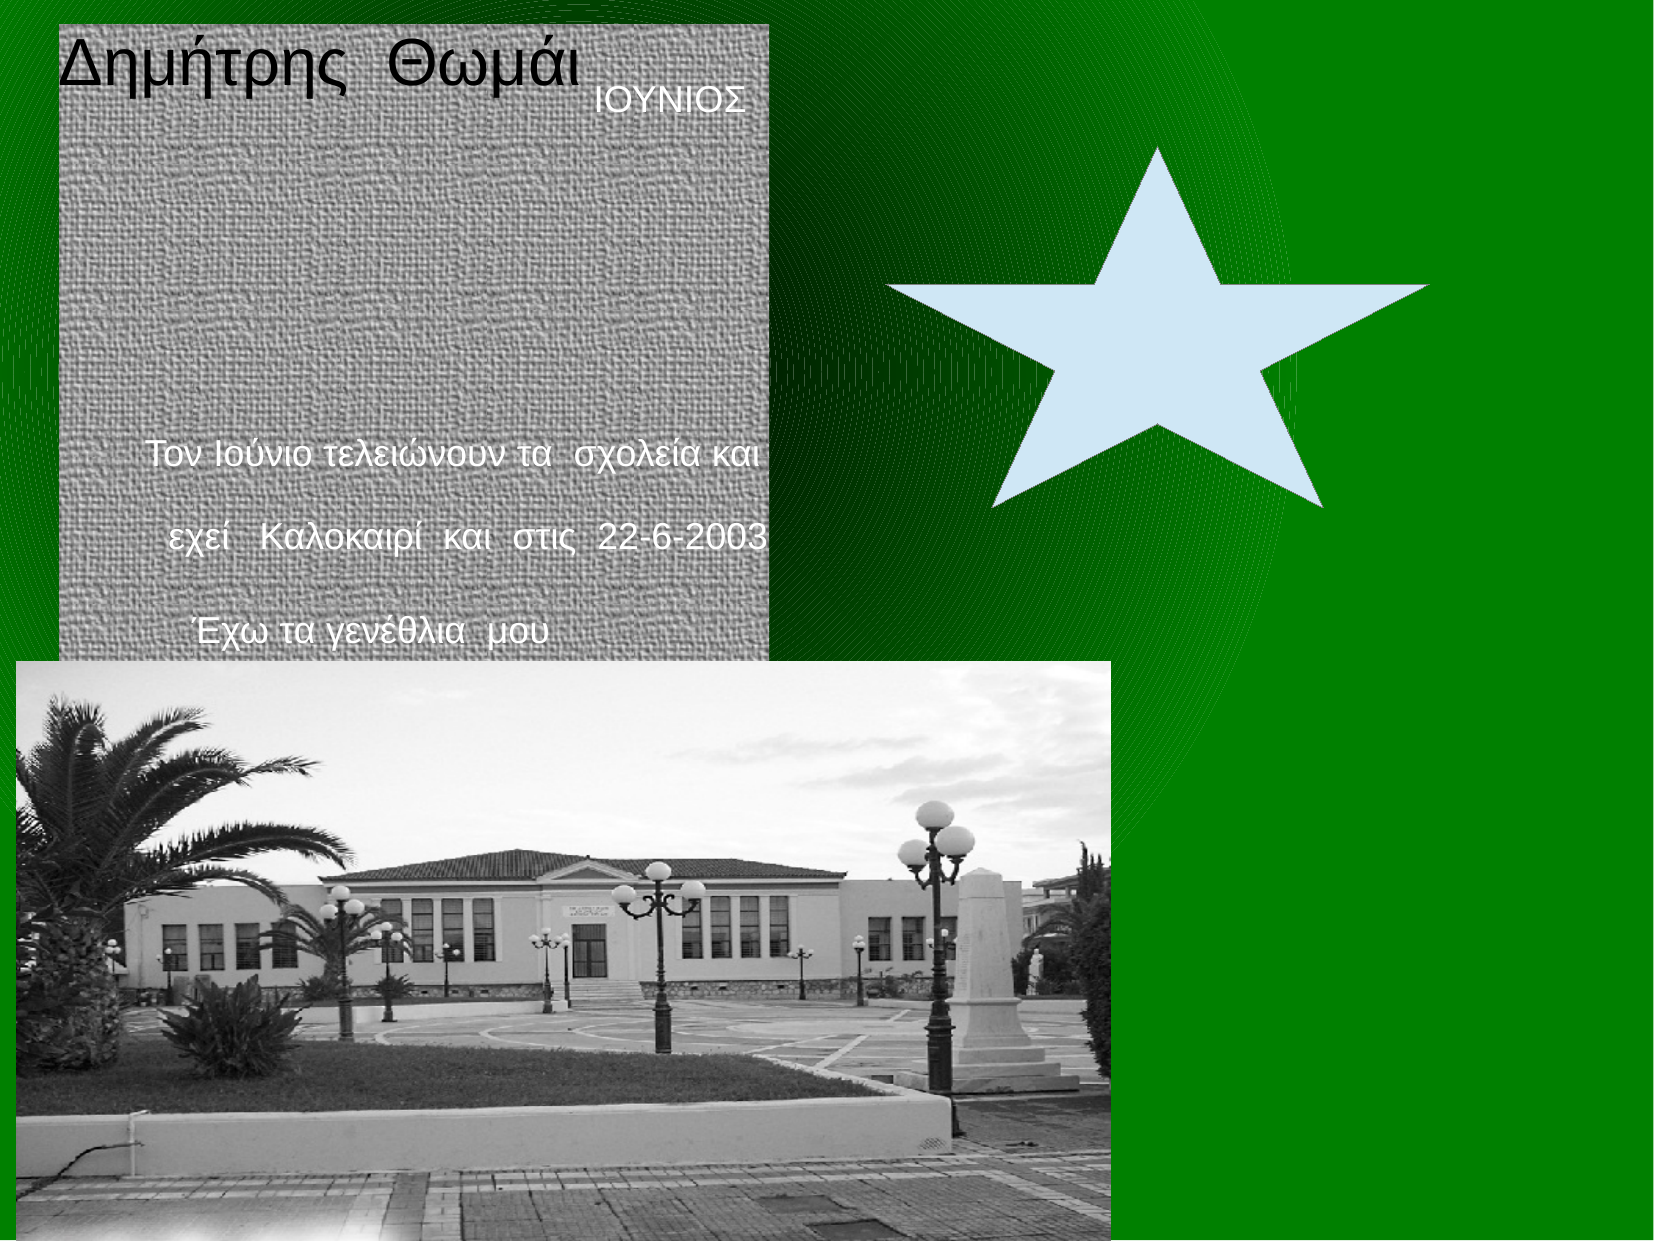

Δημήτρης Θωμάι
#
ΙΟΥΝΙΟΣ
Τον Ιούνιο τελειώνουν τα σχολεία και
εχεί
Καλοκαιρί και στις 22-6-2003
Έχω τα γενέθλια μου